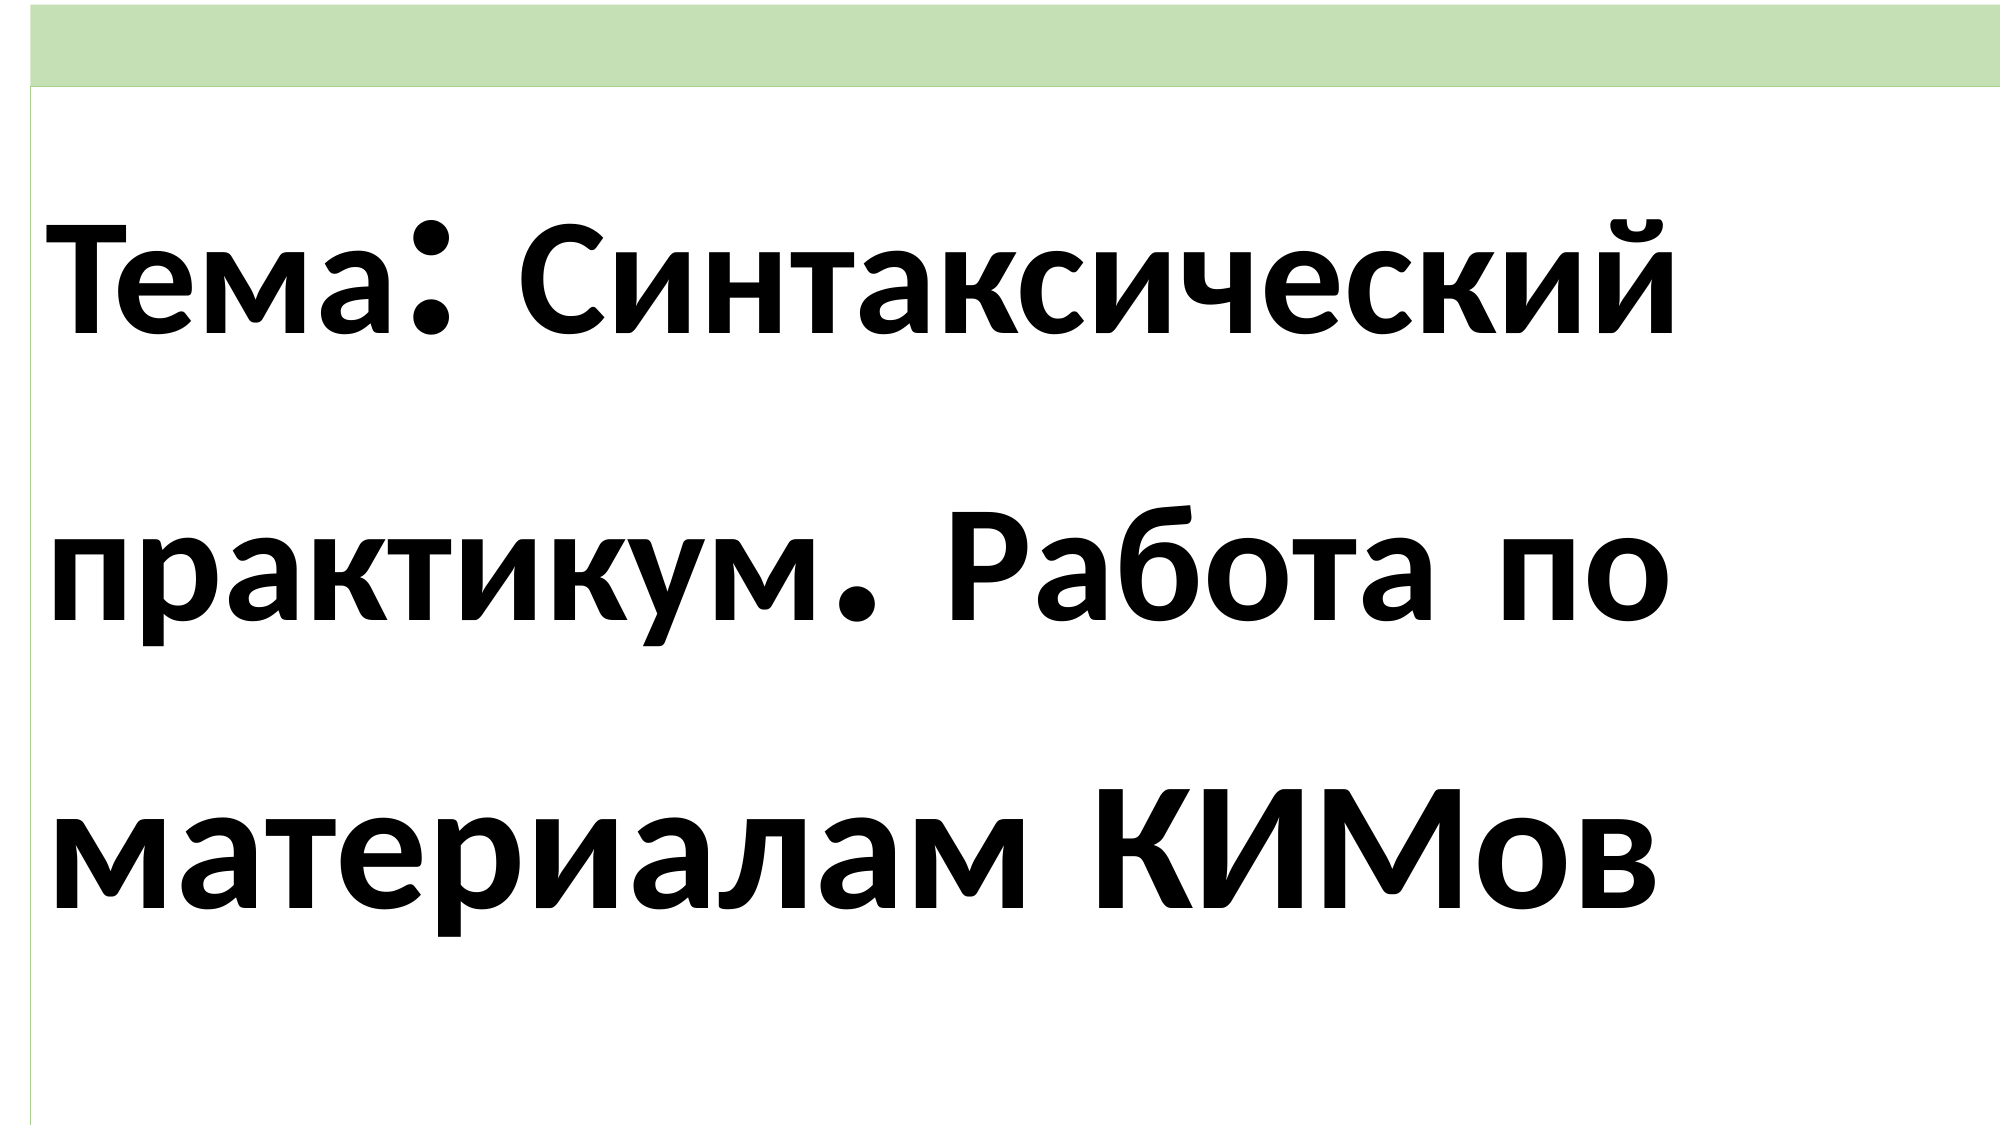

Тема: Синтаксический практикум. Работа по материалам КИМов